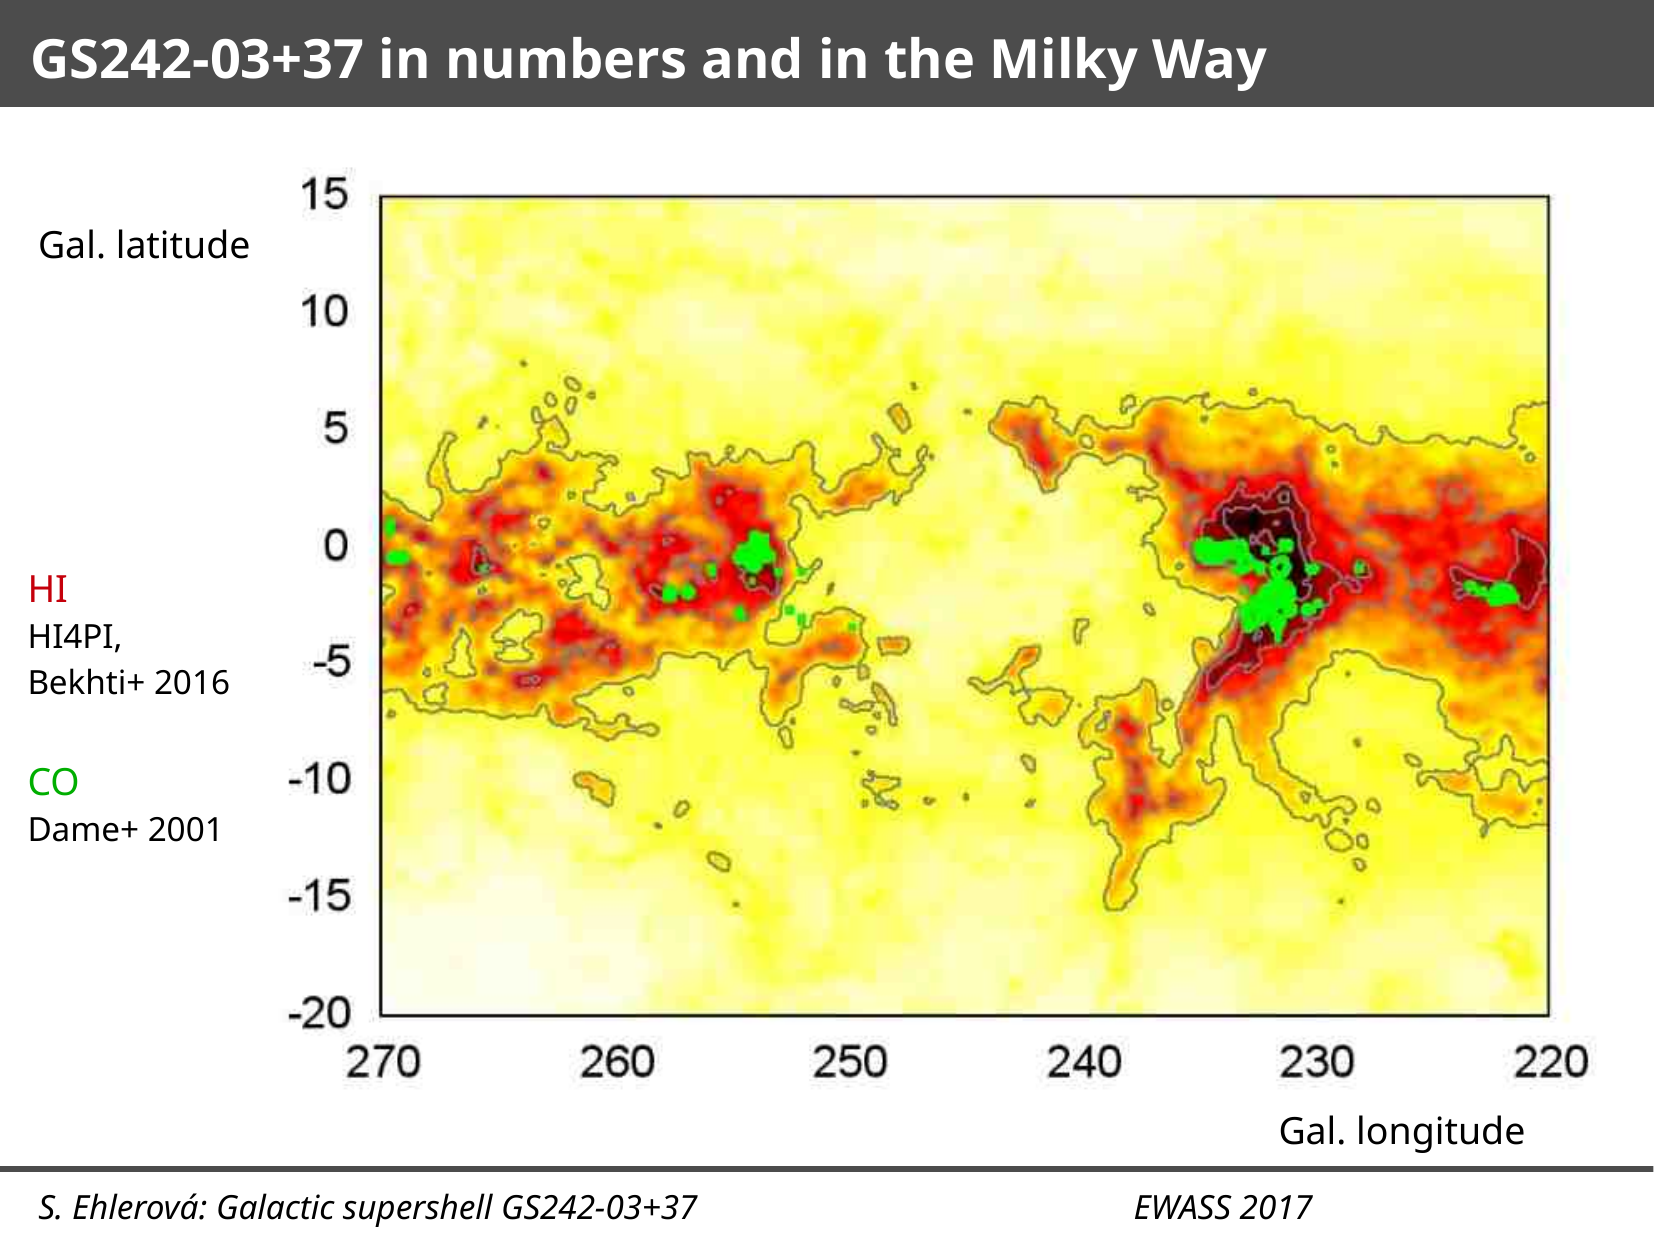

GS242-03+37 in numbers and in the Milky Way
Gal. latitude
HI
HI4PI,
Bekhti+ 2016
CO
Dame+ 2001
Gal. longitude
S. Ehlerová: Galactic supershell GS242-03+37 EWASS 2017